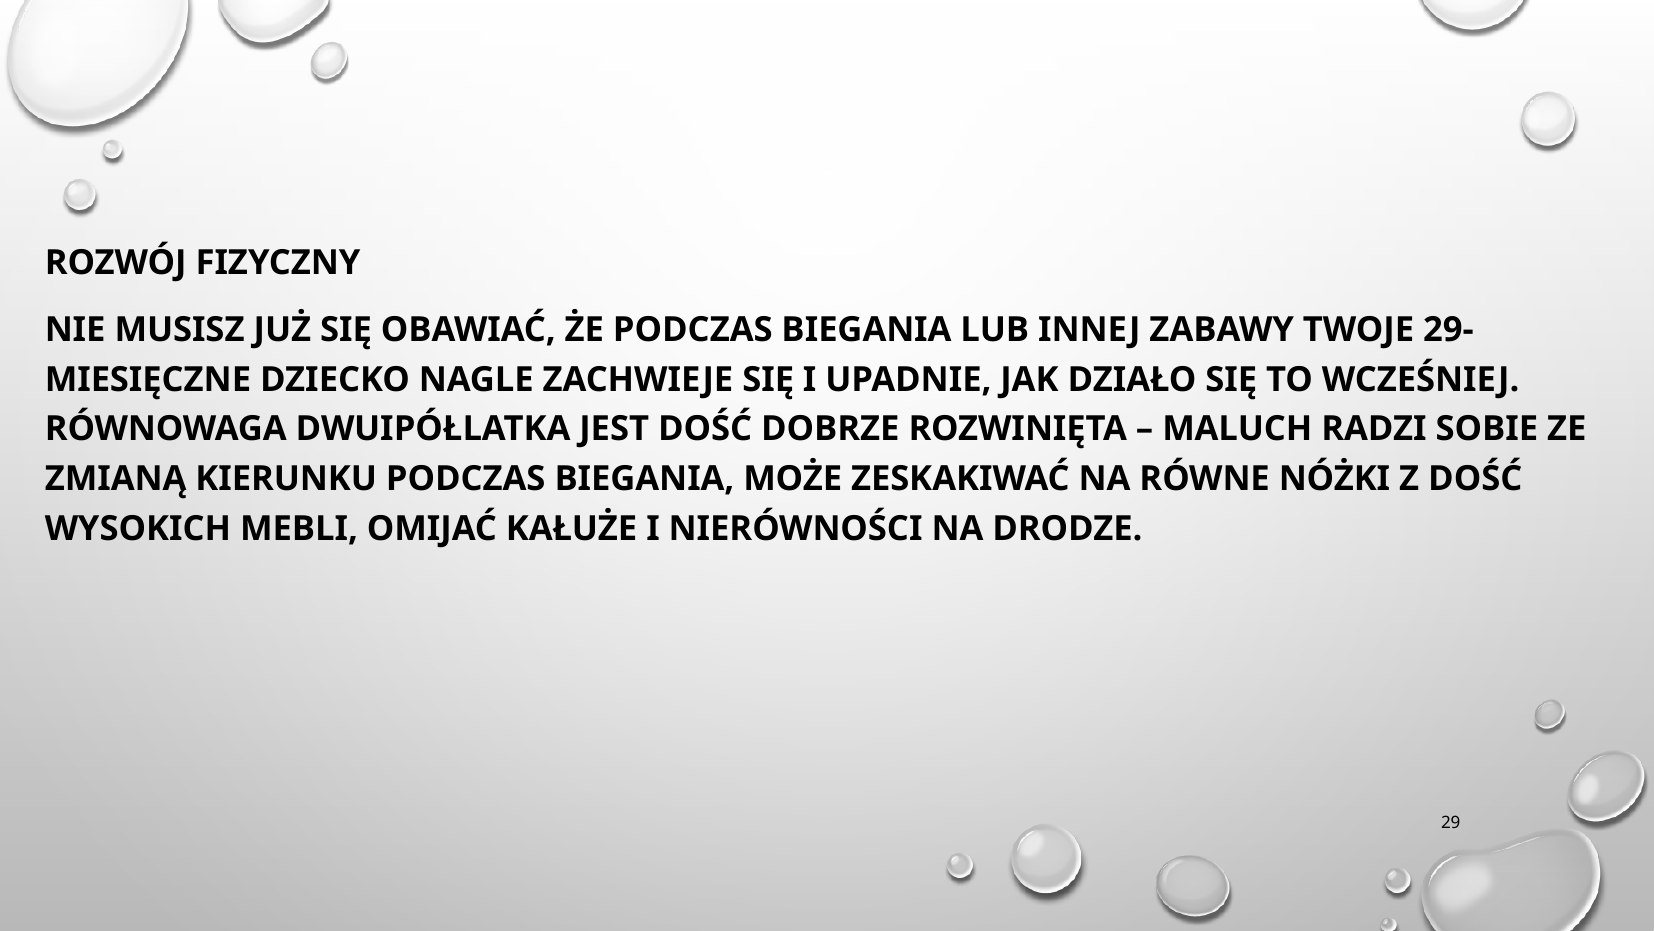

# Rozwój fizyczny
Nie musisz już się obawiać, że podczas biegania lub innej zabawy twoje 29-miesięczne dziecko nagle zachwieje się i upadnie, jak działo się to wcześniej. Równowaga dwuipółlatka jest dość dobrze rozwinięta – maluch radzi sobie ze zmianą kierunku podczas biegania, może zeskakiwać na równe nóżki z dość wysokich mebli, omijać kałuże i nierówności na drodze.
28